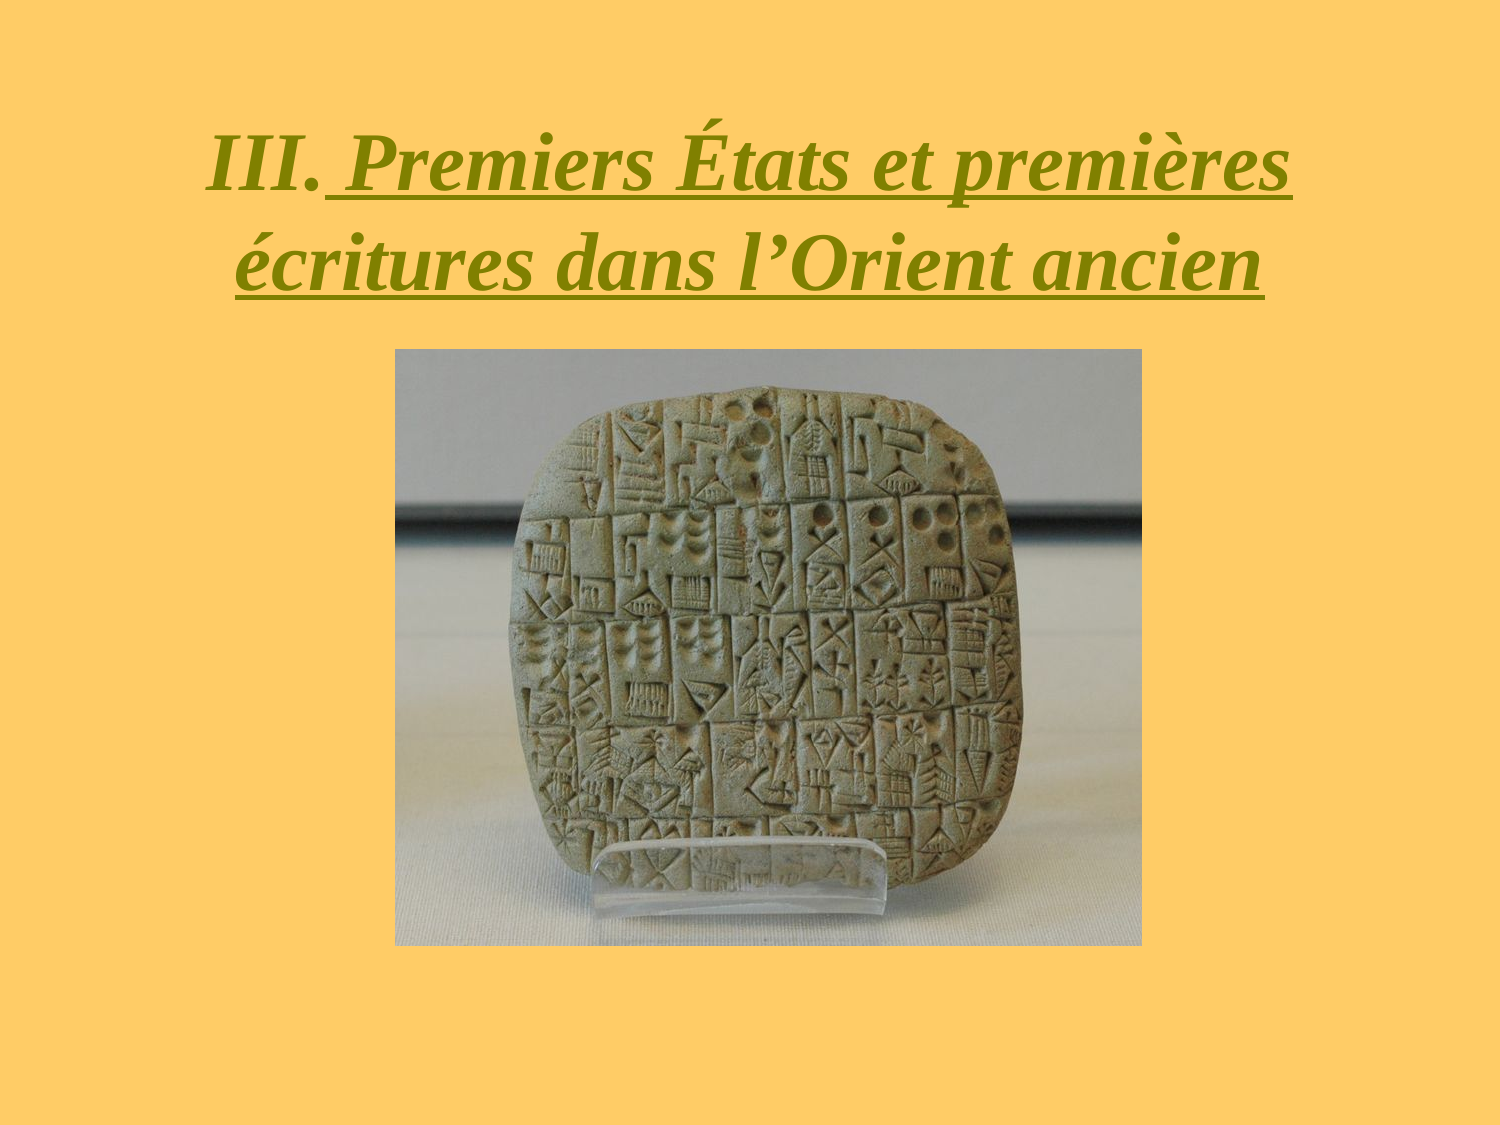

III. Premiers États et premières écritures dans l’Orient ancien